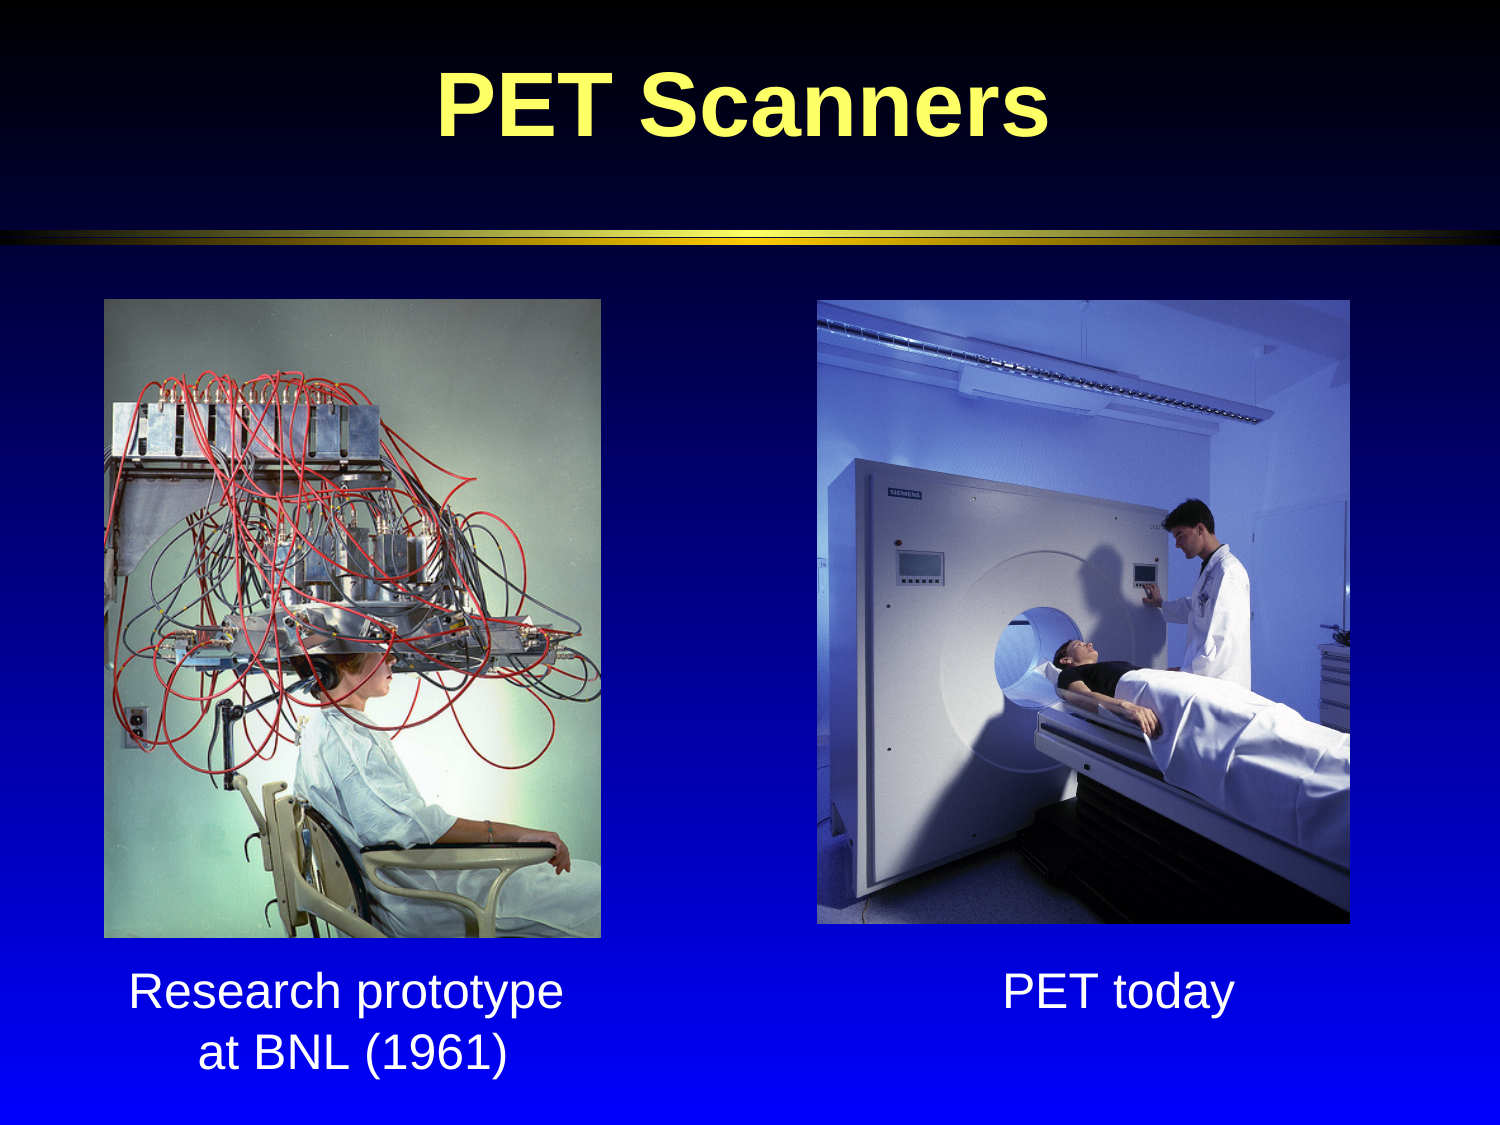

# PET Scanners
Research prototype
at BNL (1961)
PET today